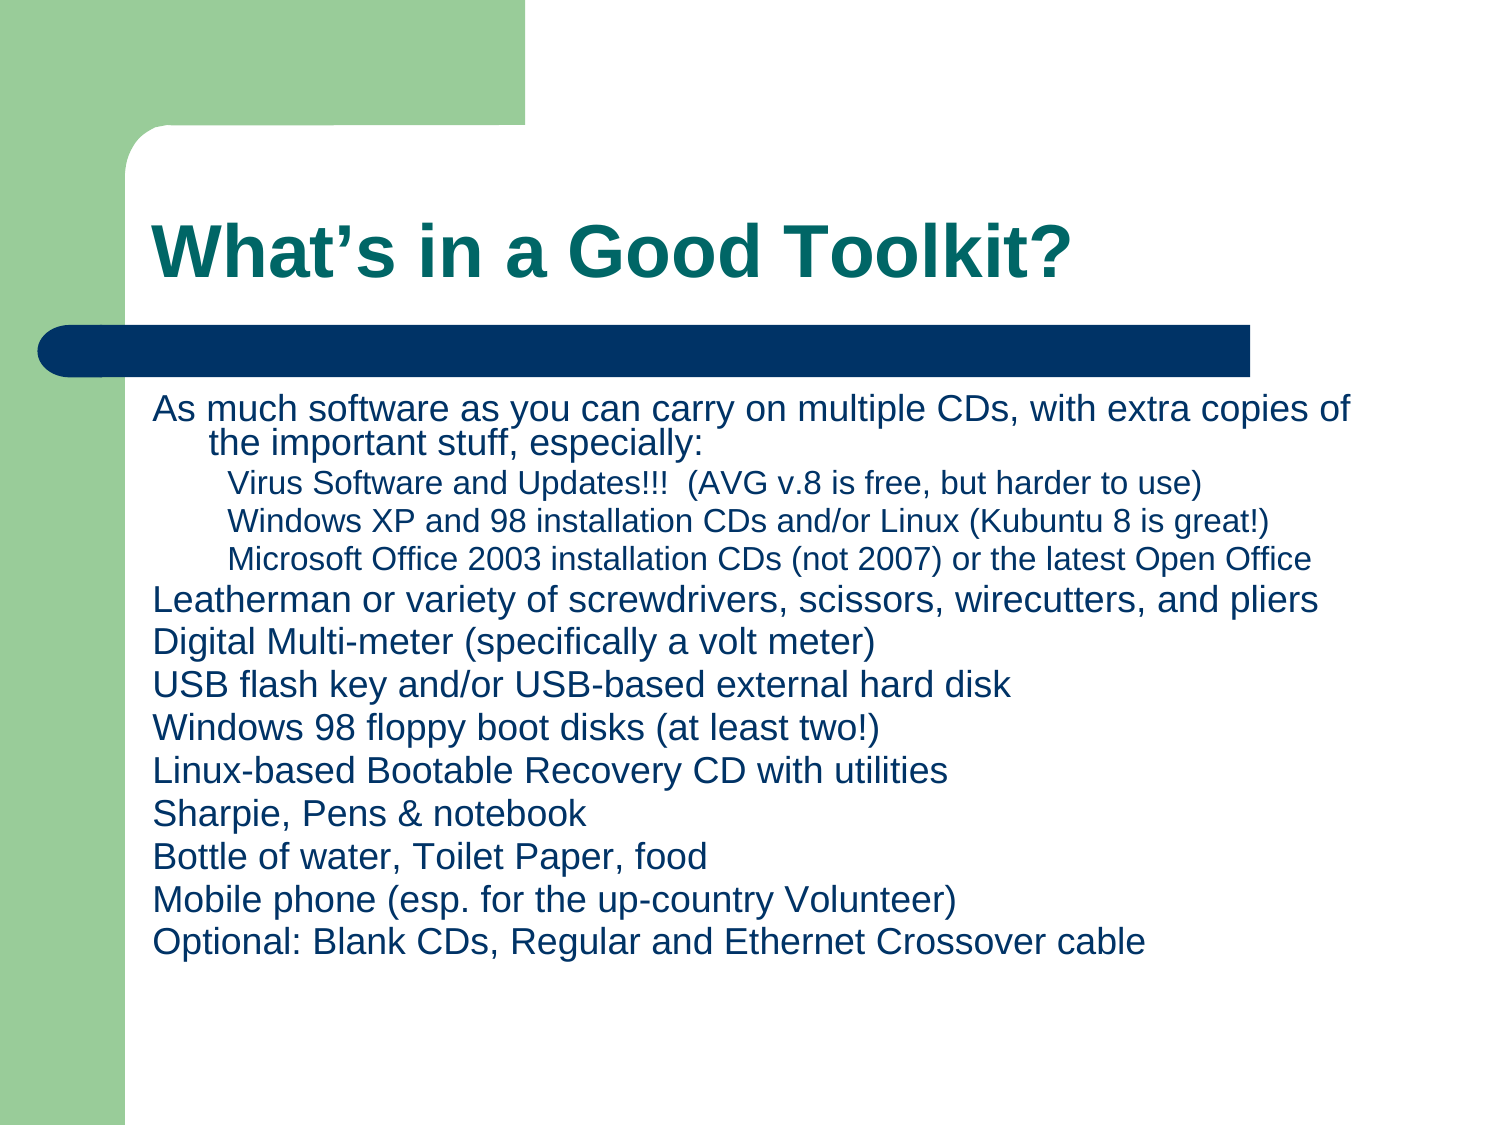

# What’s in a Good Toolkit?
As much software as you can carry on multiple CDs, with extra copies of the important stuff, especially:
Virus Software and Updates!!! (AVG v.8 is free, but harder to use)
Windows XP and 98 installation CDs and/or Linux (Kubuntu 8 is great!)
Microsoft Office 2003 installation CDs (not 2007) or the latest Open Office
Leatherman or variety of screwdrivers, scissors, wirecutters, and pliers
Digital Multi-meter (specifically a volt meter)
USB flash key and/or USB-based external hard disk
Windows 98 floppy boot disks (at least two!)
Linux-based Bootable Recovery CD with utilities
Sharpie, Pens & notebook
Bottle of water, Toilet Paper, food
Mobile phone (esp. for the up-country Volunteer)
Optional: Blank CDs, Regular and Ethernet Crossover cable